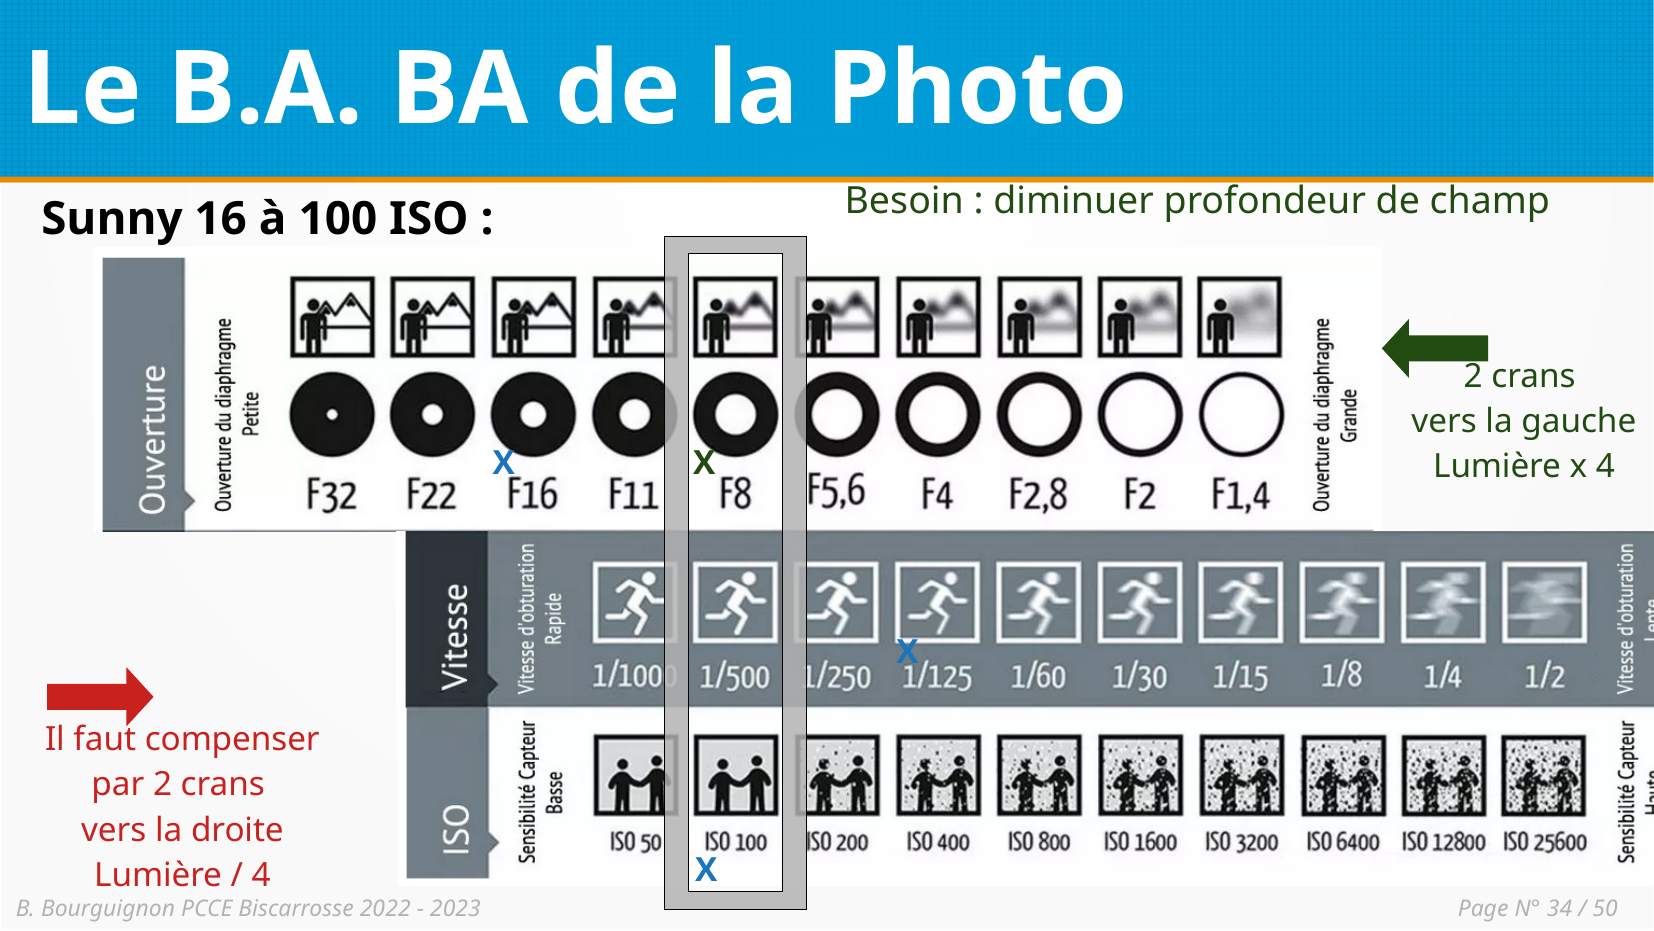

# Le B.A. BA de la Photo
Besoin : diminuer profondeur de champ
Sunny 16 à 100 ISO :
2 crans
vers la gauche
Lumière x 4
X
X
X
X
Il faut compenser
par 2 crans
vers la droite
Lumière / 4